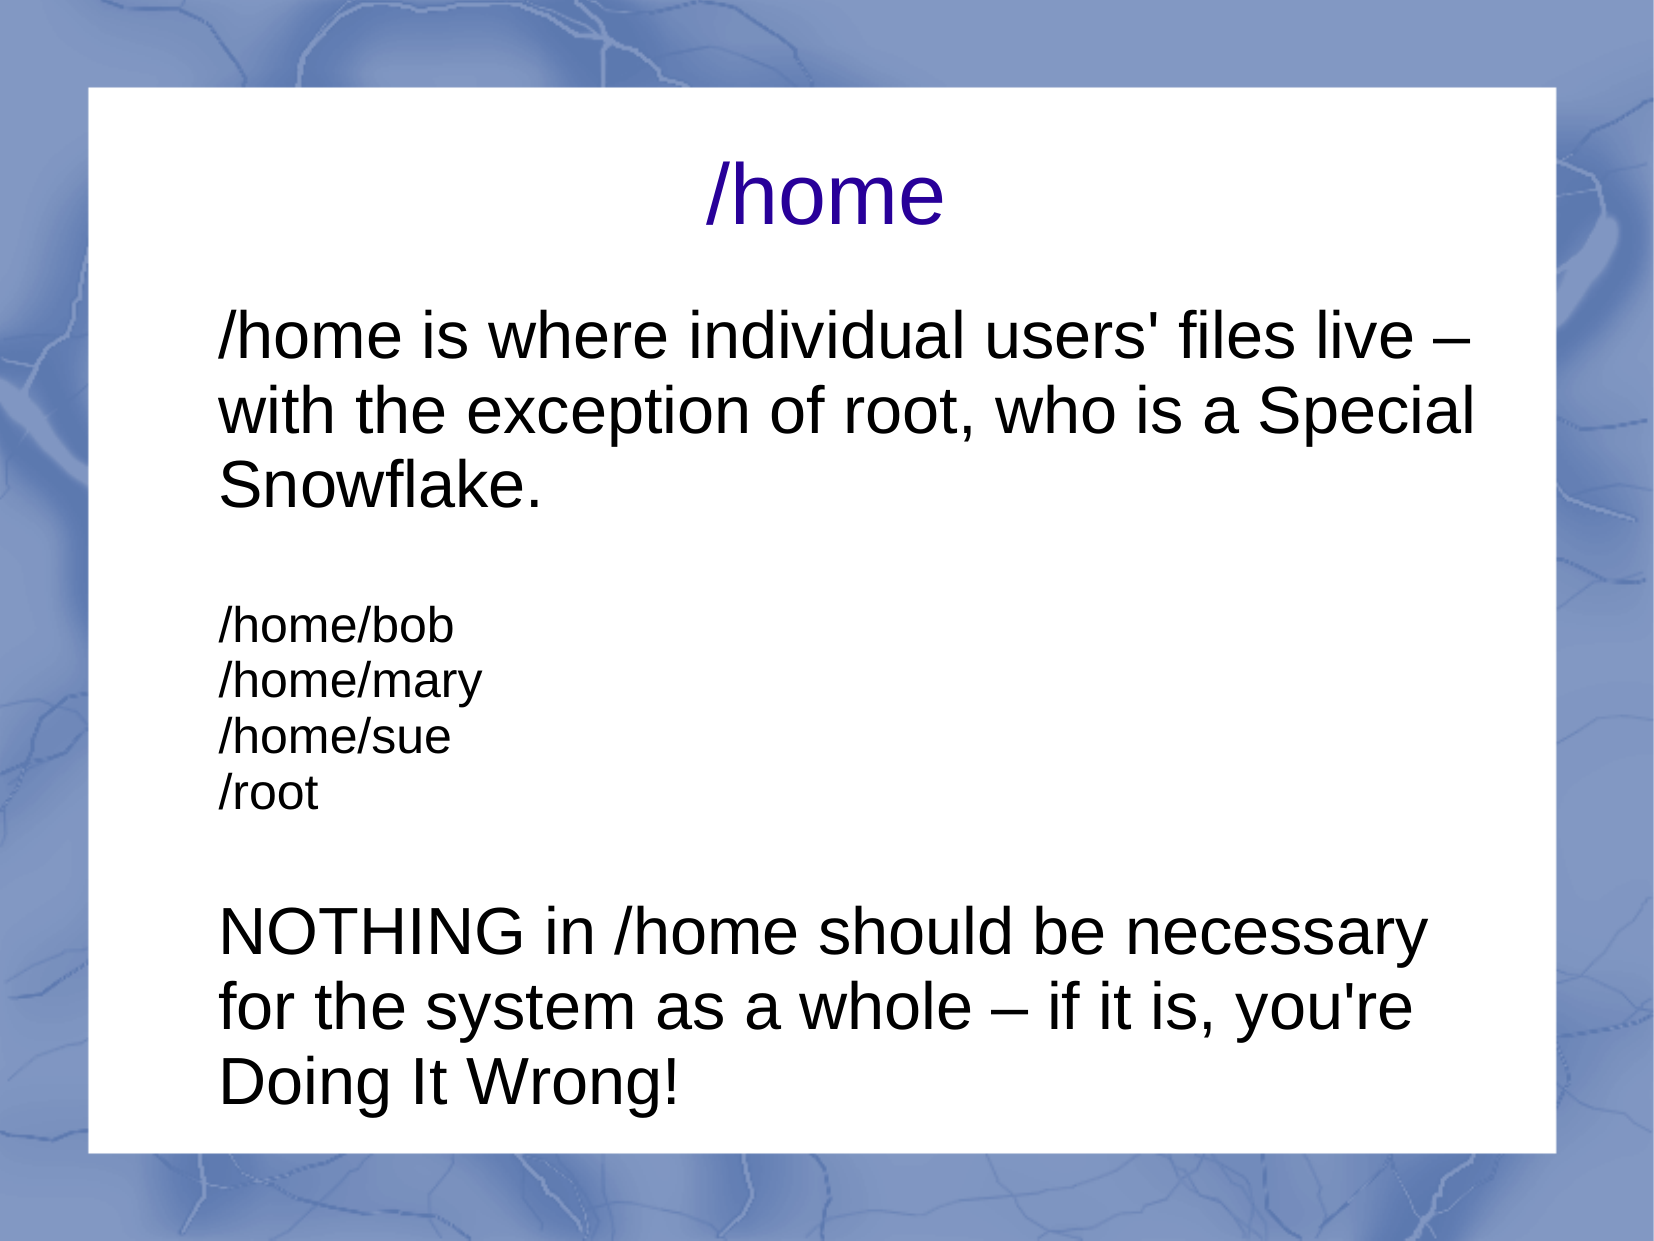

# /home
/home is where individual users' files live – with the exception of root, who is a Special Snowflake.
/home/bob
/home/mary
/home/sue
/root
NOTHING in /home should be necessary for the system as a whole – if it is, you're Doing It Wrong!